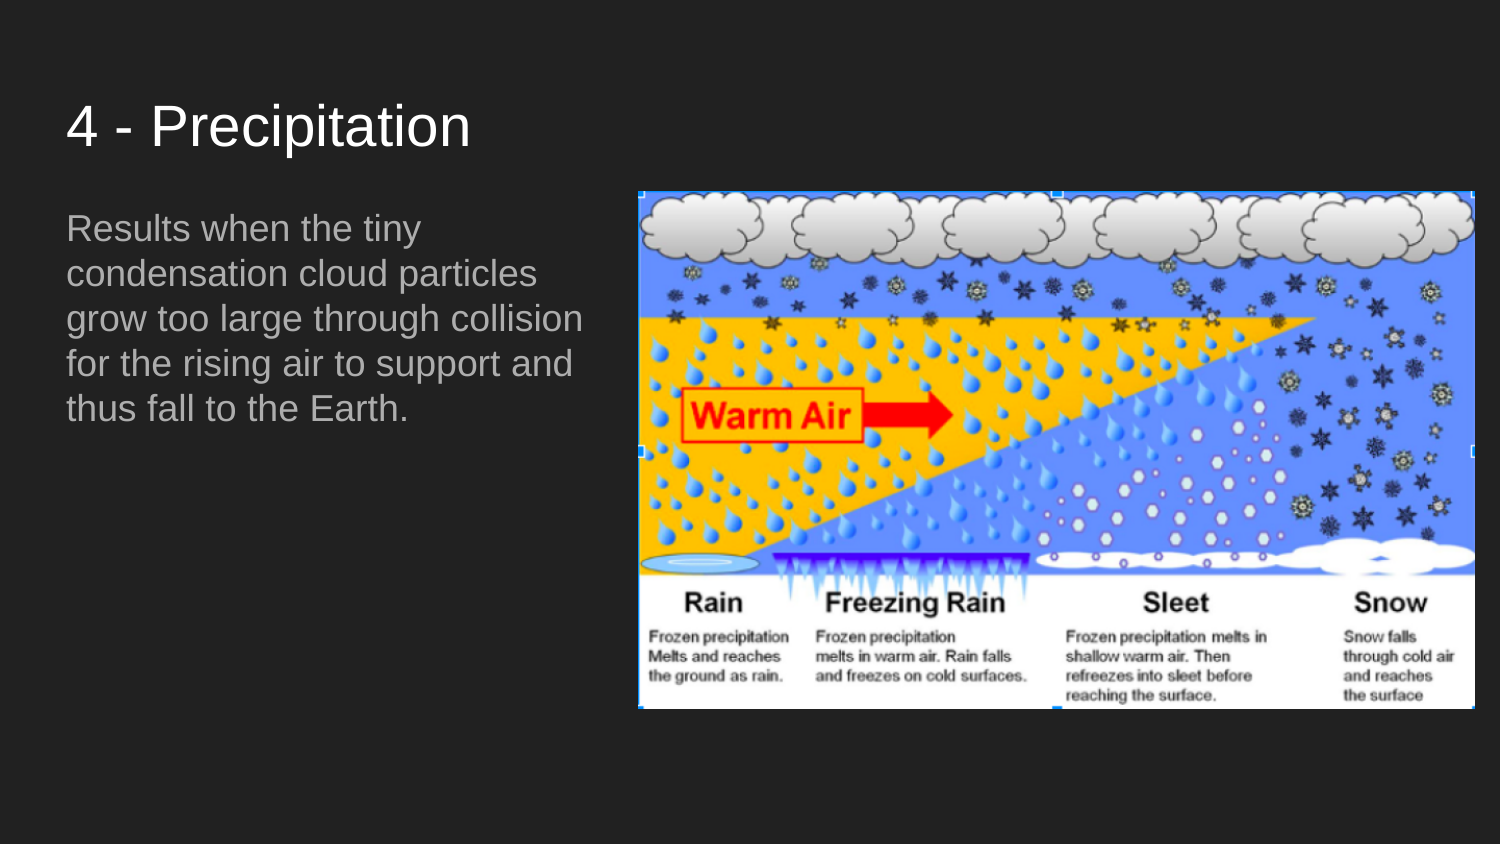

# 4 - Precipitation
Results when the tiny condensation cloud particles grow too large through collision for the rising air to support and thus fall to the Earth.